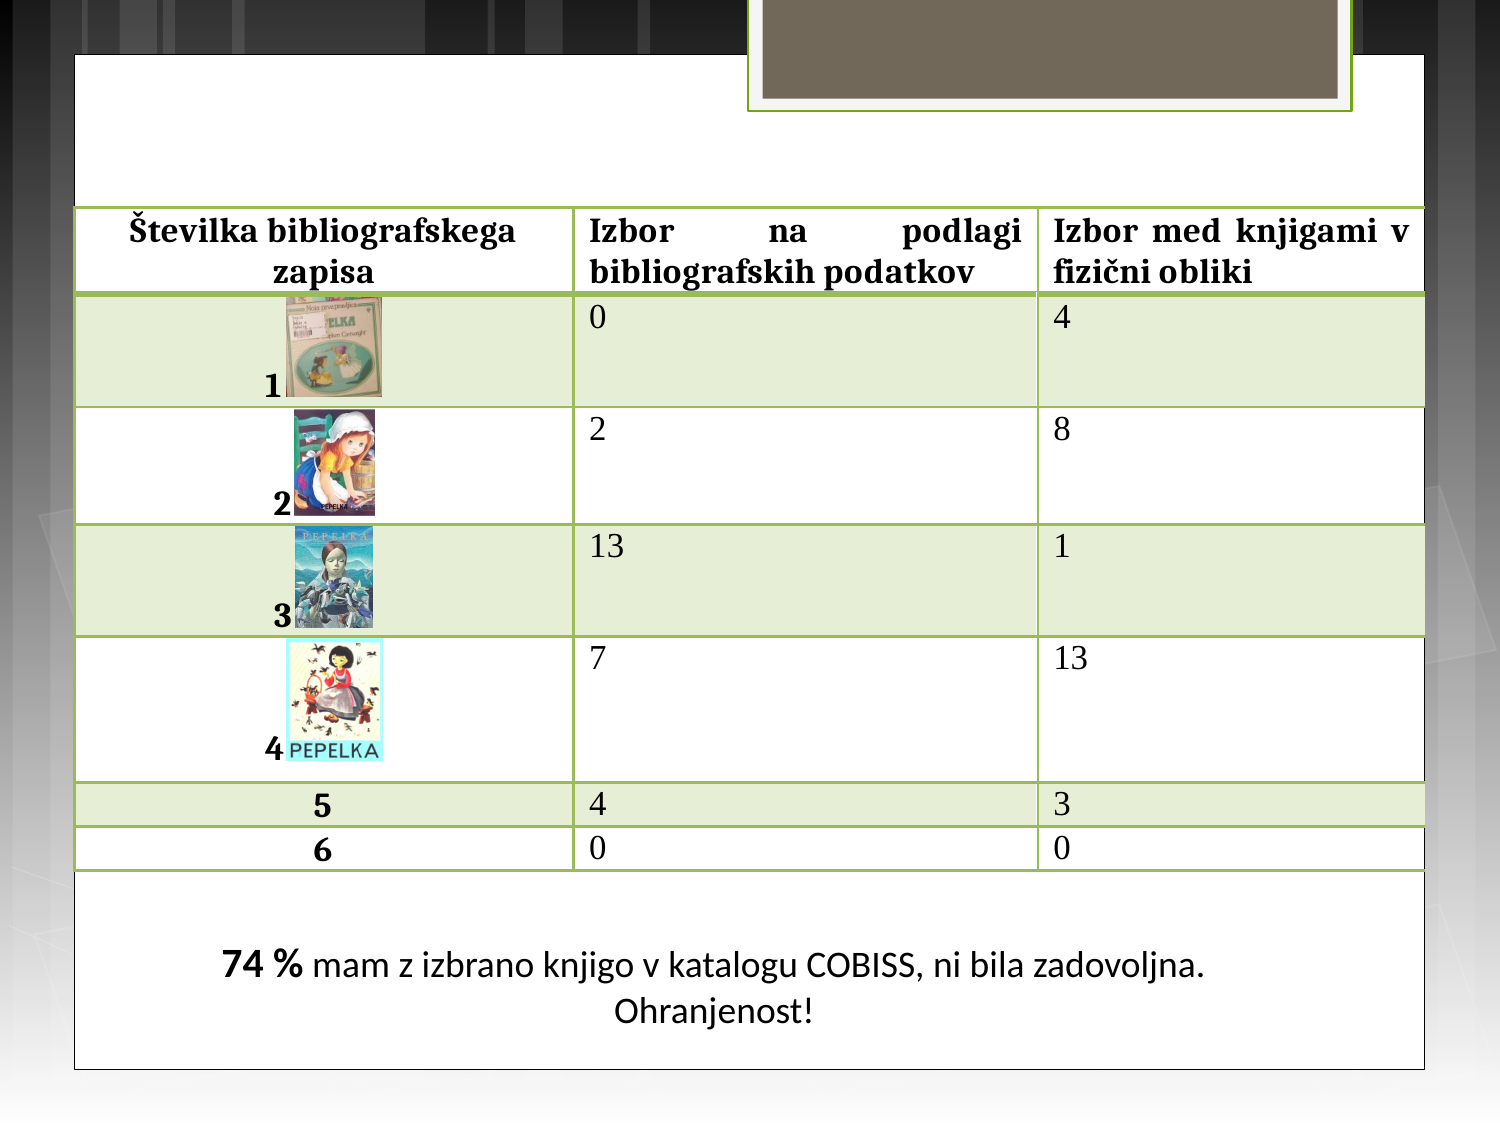

74 % mam z izbrano knjigo v katalogu COBISS, ni bila zadovoljna.
Ohranjenost!